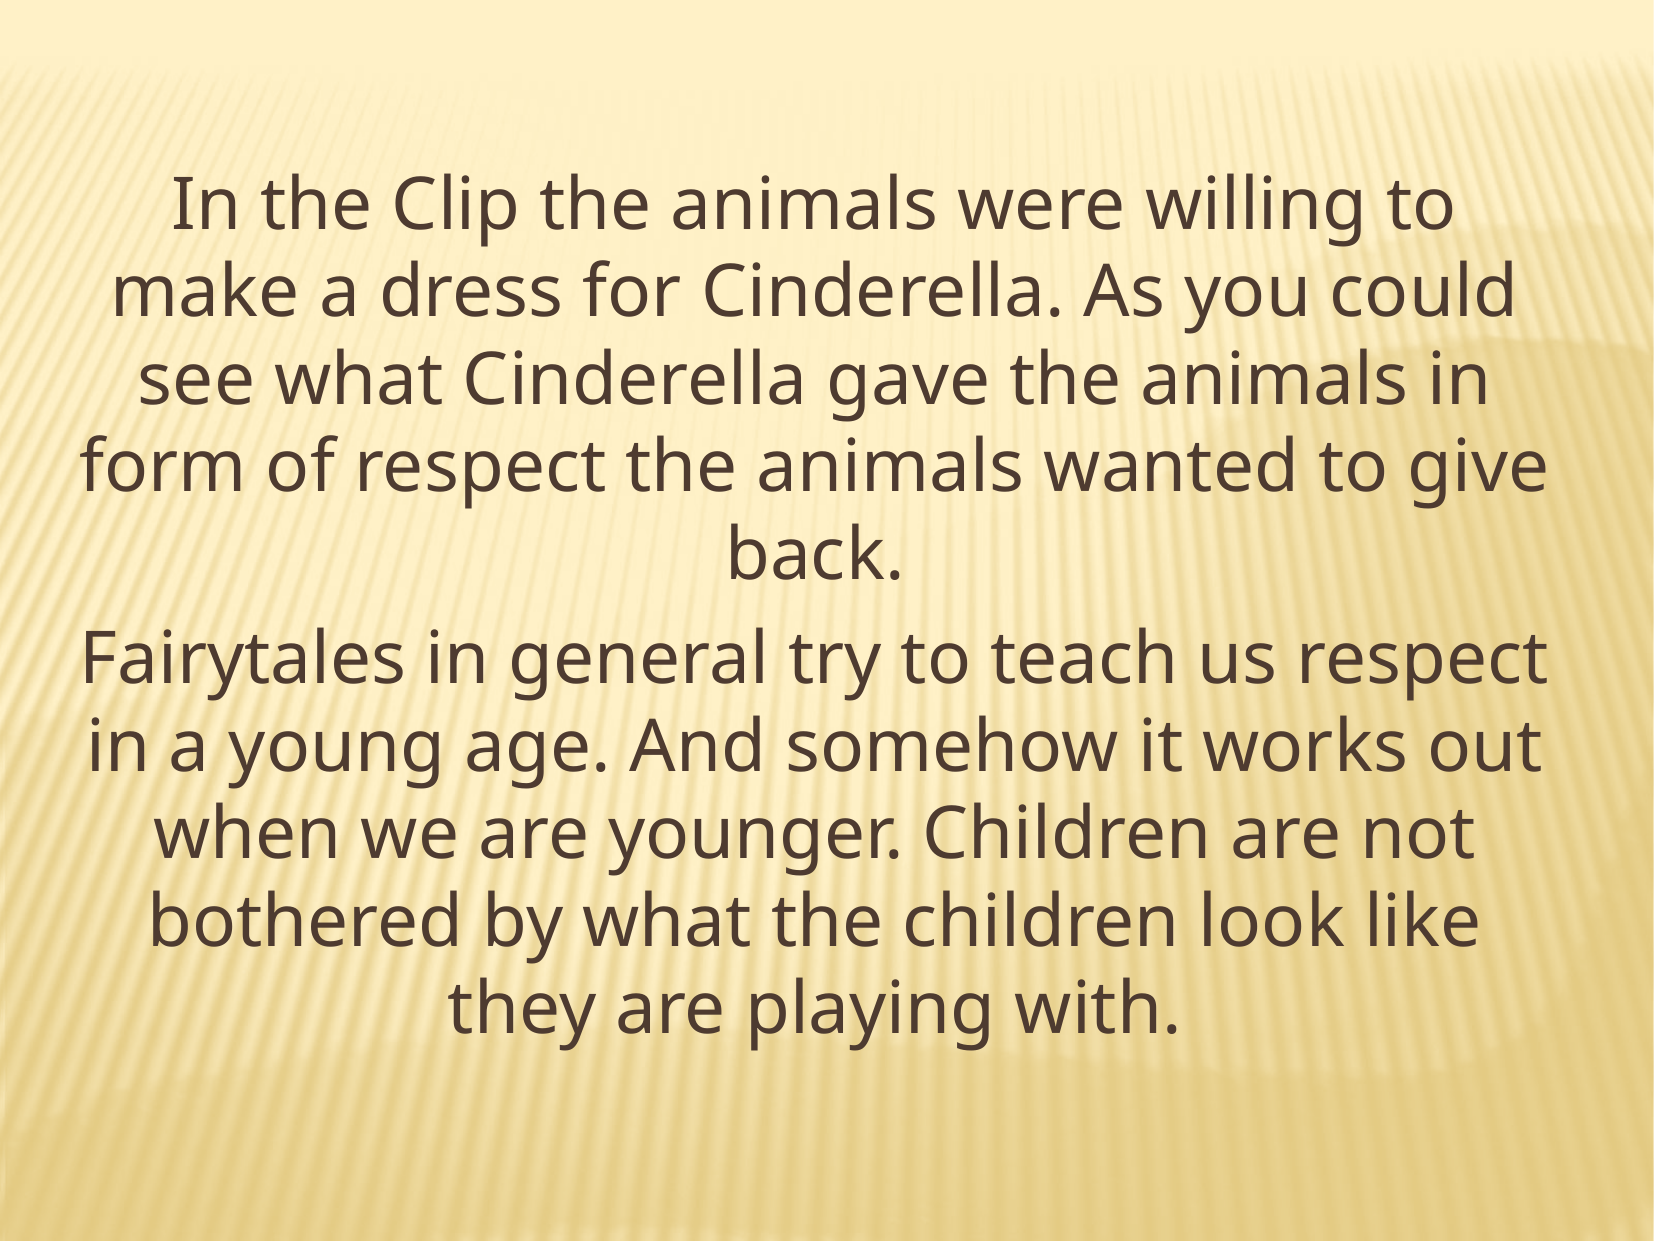

# In the Clip the animals were willing to make a dress for Cinderella. As you could see what Cinderella gave the animals in form of respect the animals wanted to give back.
Fairytales in general try to teach us respect in a young age. And somehow it works out when we are younger. Children are not bothered by what the children look like they are playing with.